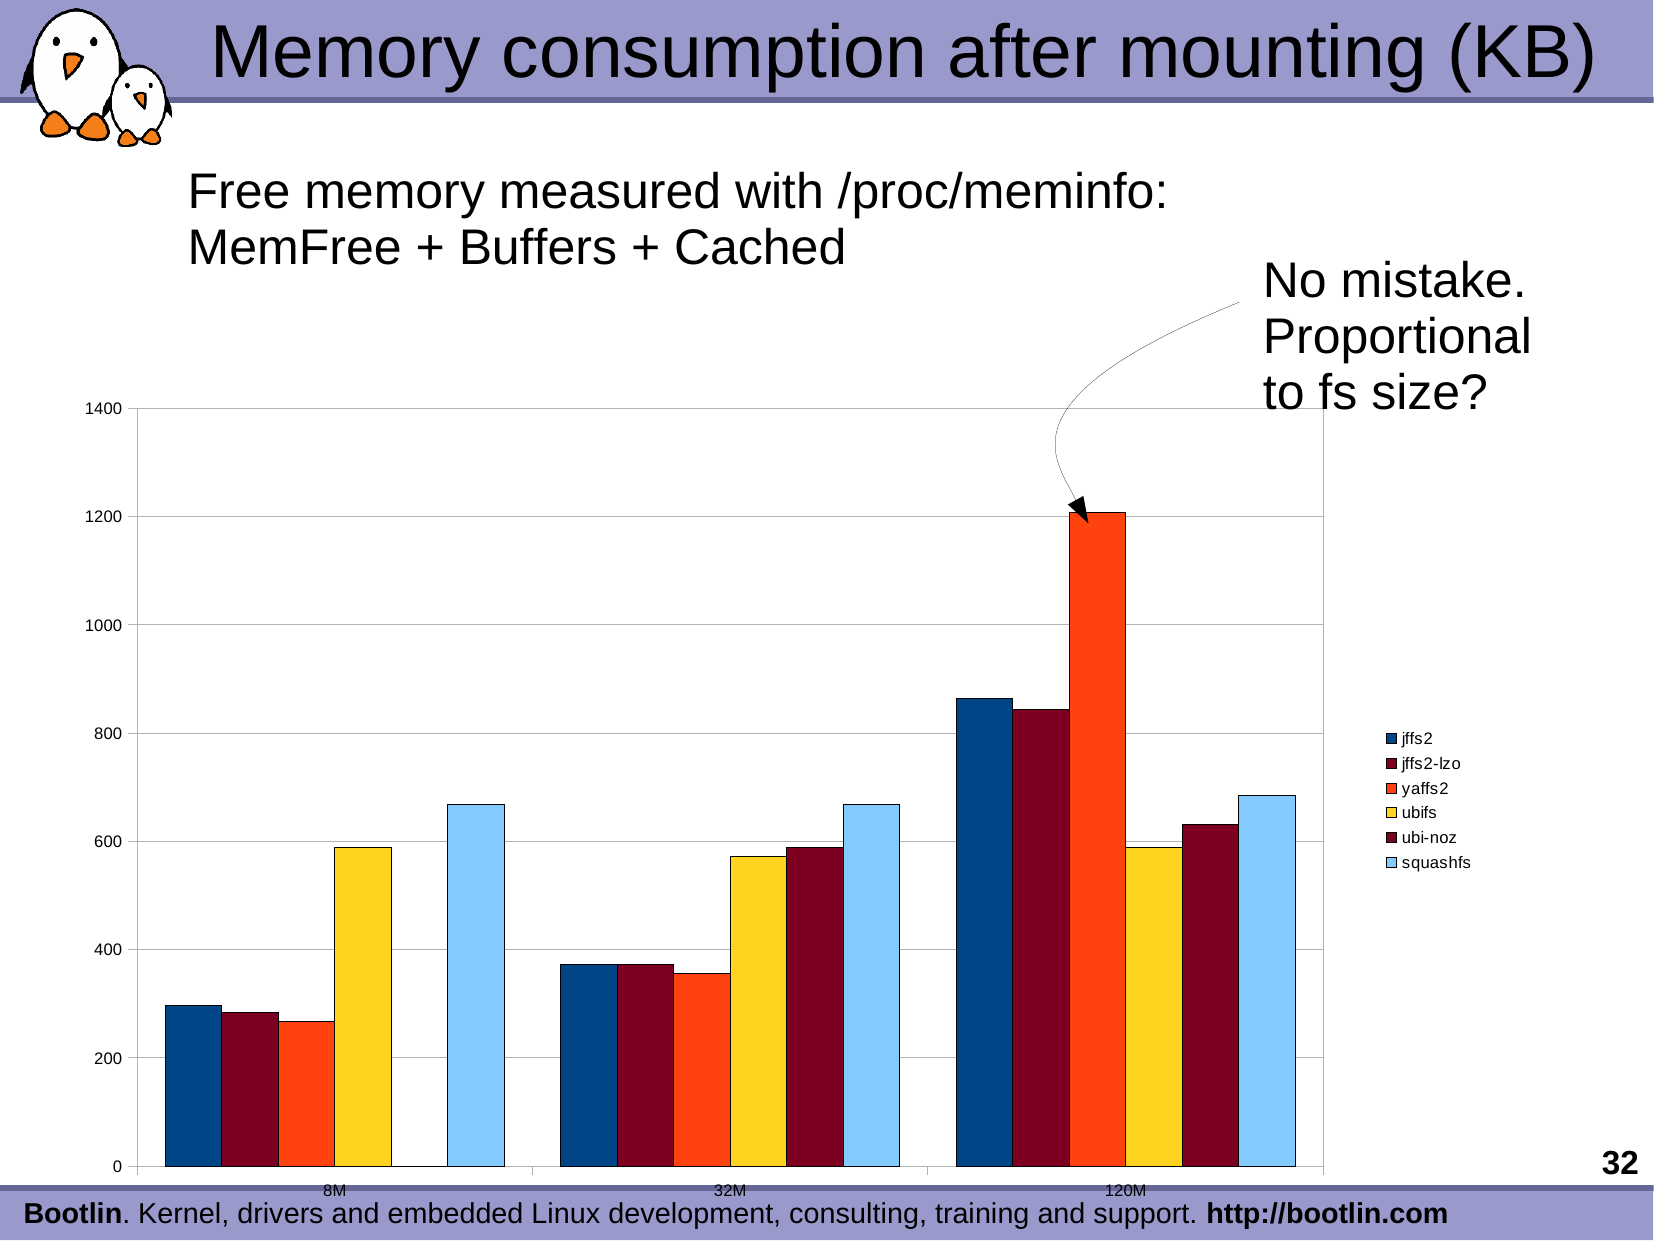

# Memory consumption after mounting (KB)
Free memory measured with /proc/meminfo:
MemFree + Buffers + Cached
No mistake.
Proportional
to fs size?
### Chart
| Category | jffs2 | jffs2-lzo | yaffs2 | ubifs | ubi-noz | squashfs |
|---|---|---|---|---|---|---|
| 8M | 296.0 | 284.0 | 268.0 | 588.0 | 0.0 | 668.0 |
| 32M | 372.0 | 372.0 | 356.0 | 572.0 | 588.0 | 668.0 |
| 120M | 864.0 | 844.0 | 1208.0 | 588.0 | 632.0 | 684.0 |